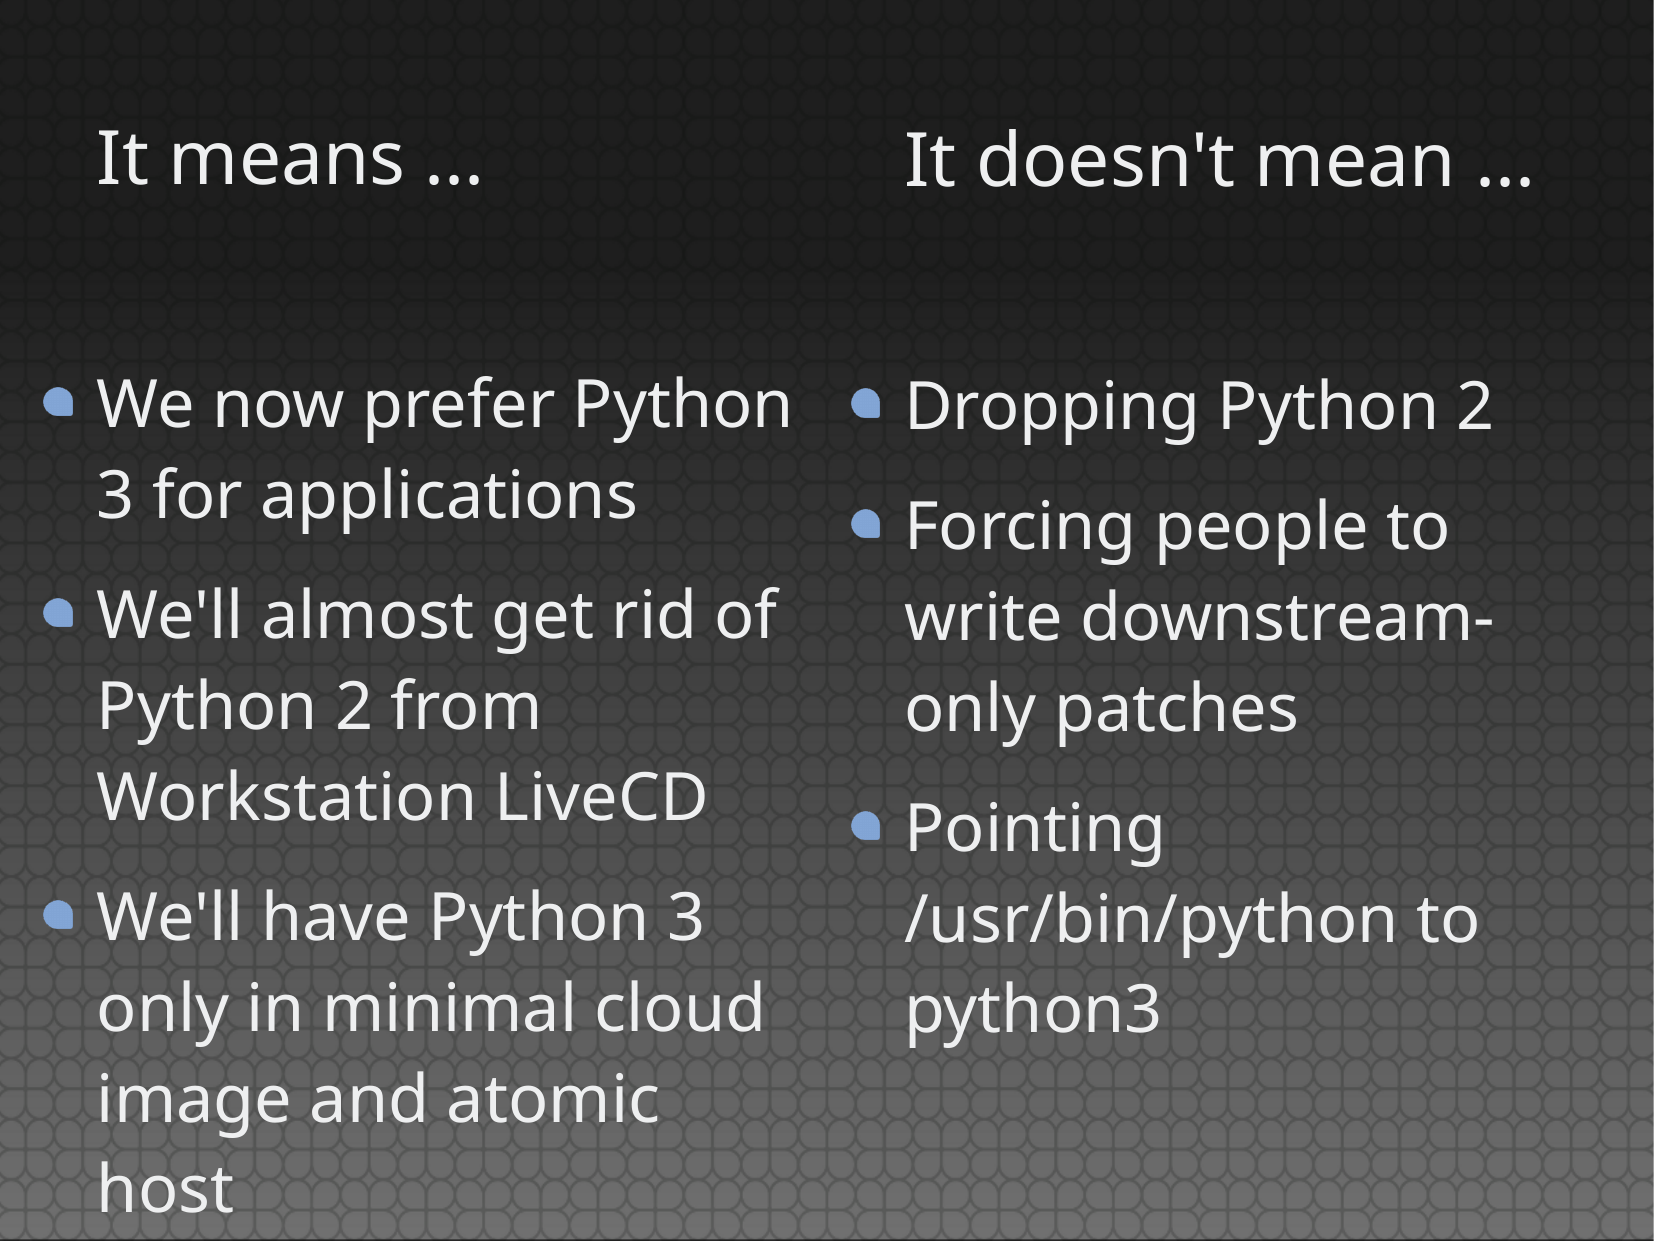

# It means ...
We now prefer Python 3 for applications
We'll almost get rid of Python 2 from Workstation LiveCD
We'll have Python 3 only in minimal cloud image and atomic host
It doesn't mean ...
Dropping Python 2
Forcing people to write downstream-only patches
Pointing /usr/bin/python to python3